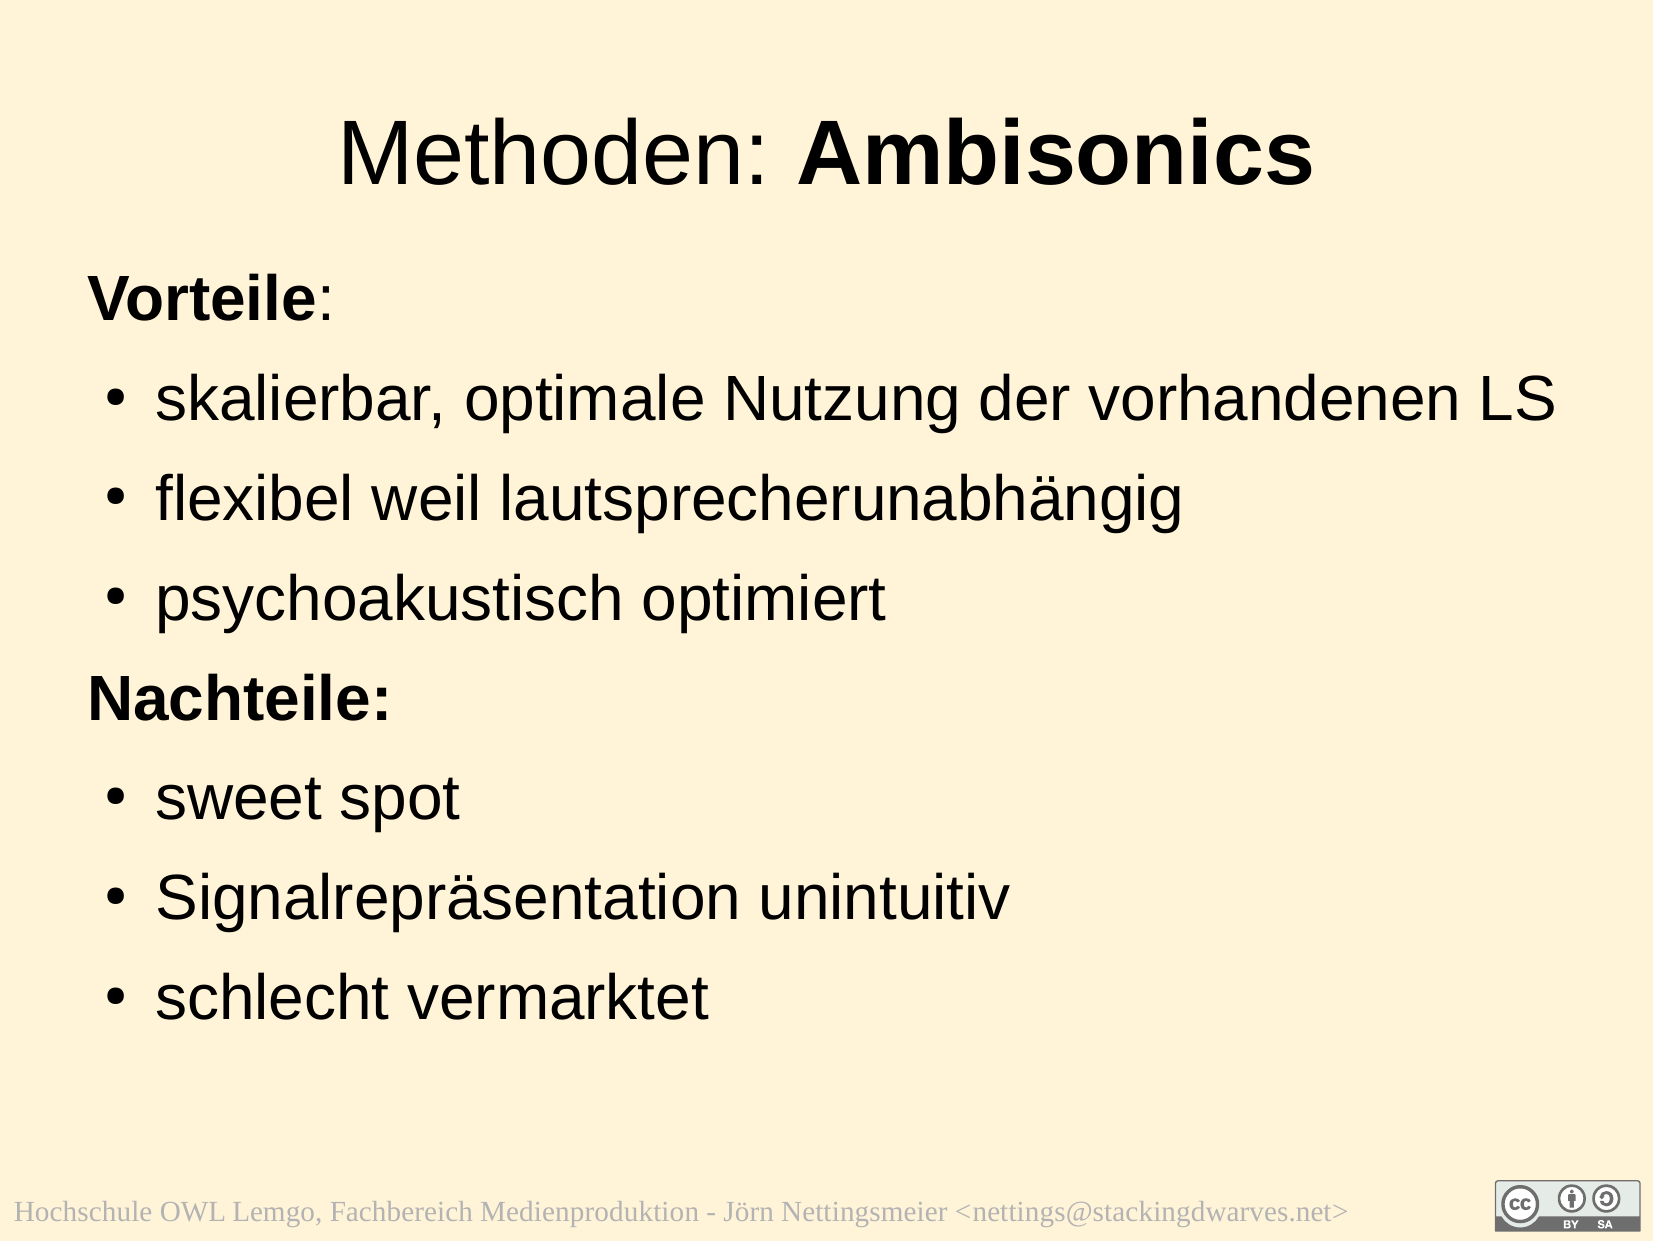

# Methoden: Ambisonics
Vorteile:
skalierbar, optimale Nutzung der vorhandenen LS
flexibel weil lautsprecherunabhängig
psychoakustisch optimiert
Nachteile:
sweet spot
Signalrepräsentation unintuitiv
schlecht vermarktet